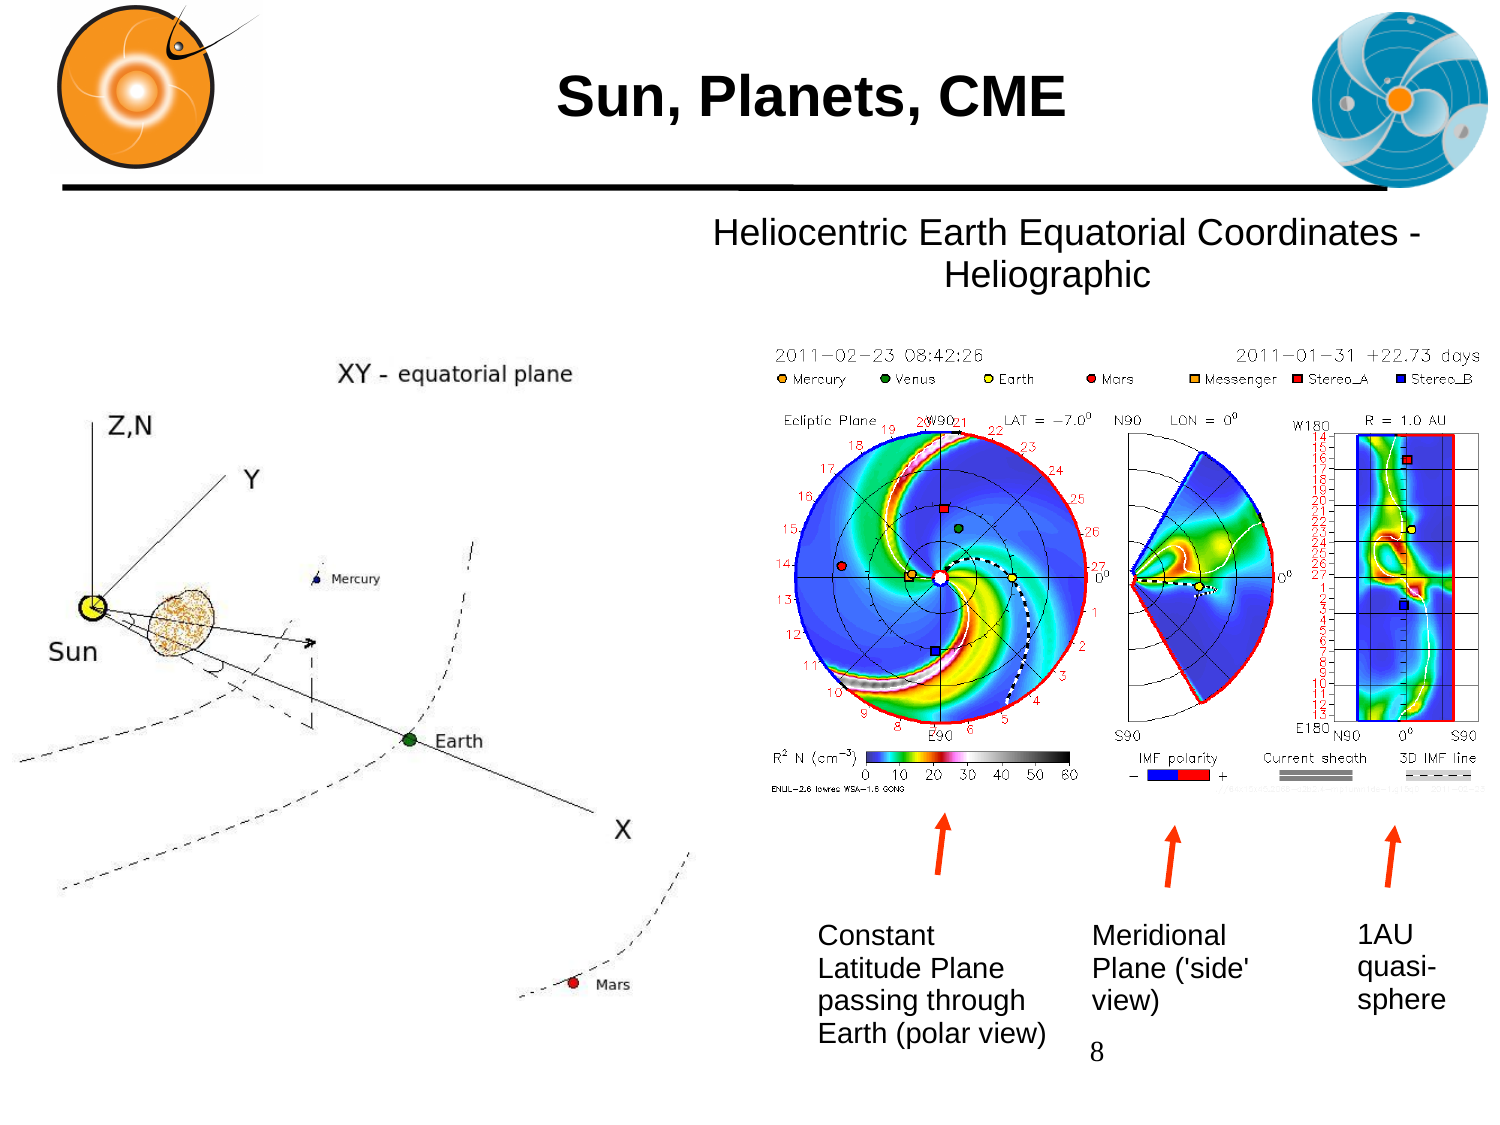

Sun, Planets, CME
 Heliocentric Earth Equatorial Coordinates -
 Heliographic
1AU
quasi-
sphere
Constant
Latitude Plane
passing through
Earth (polar view)
Meridional
Plane ('side'
view)